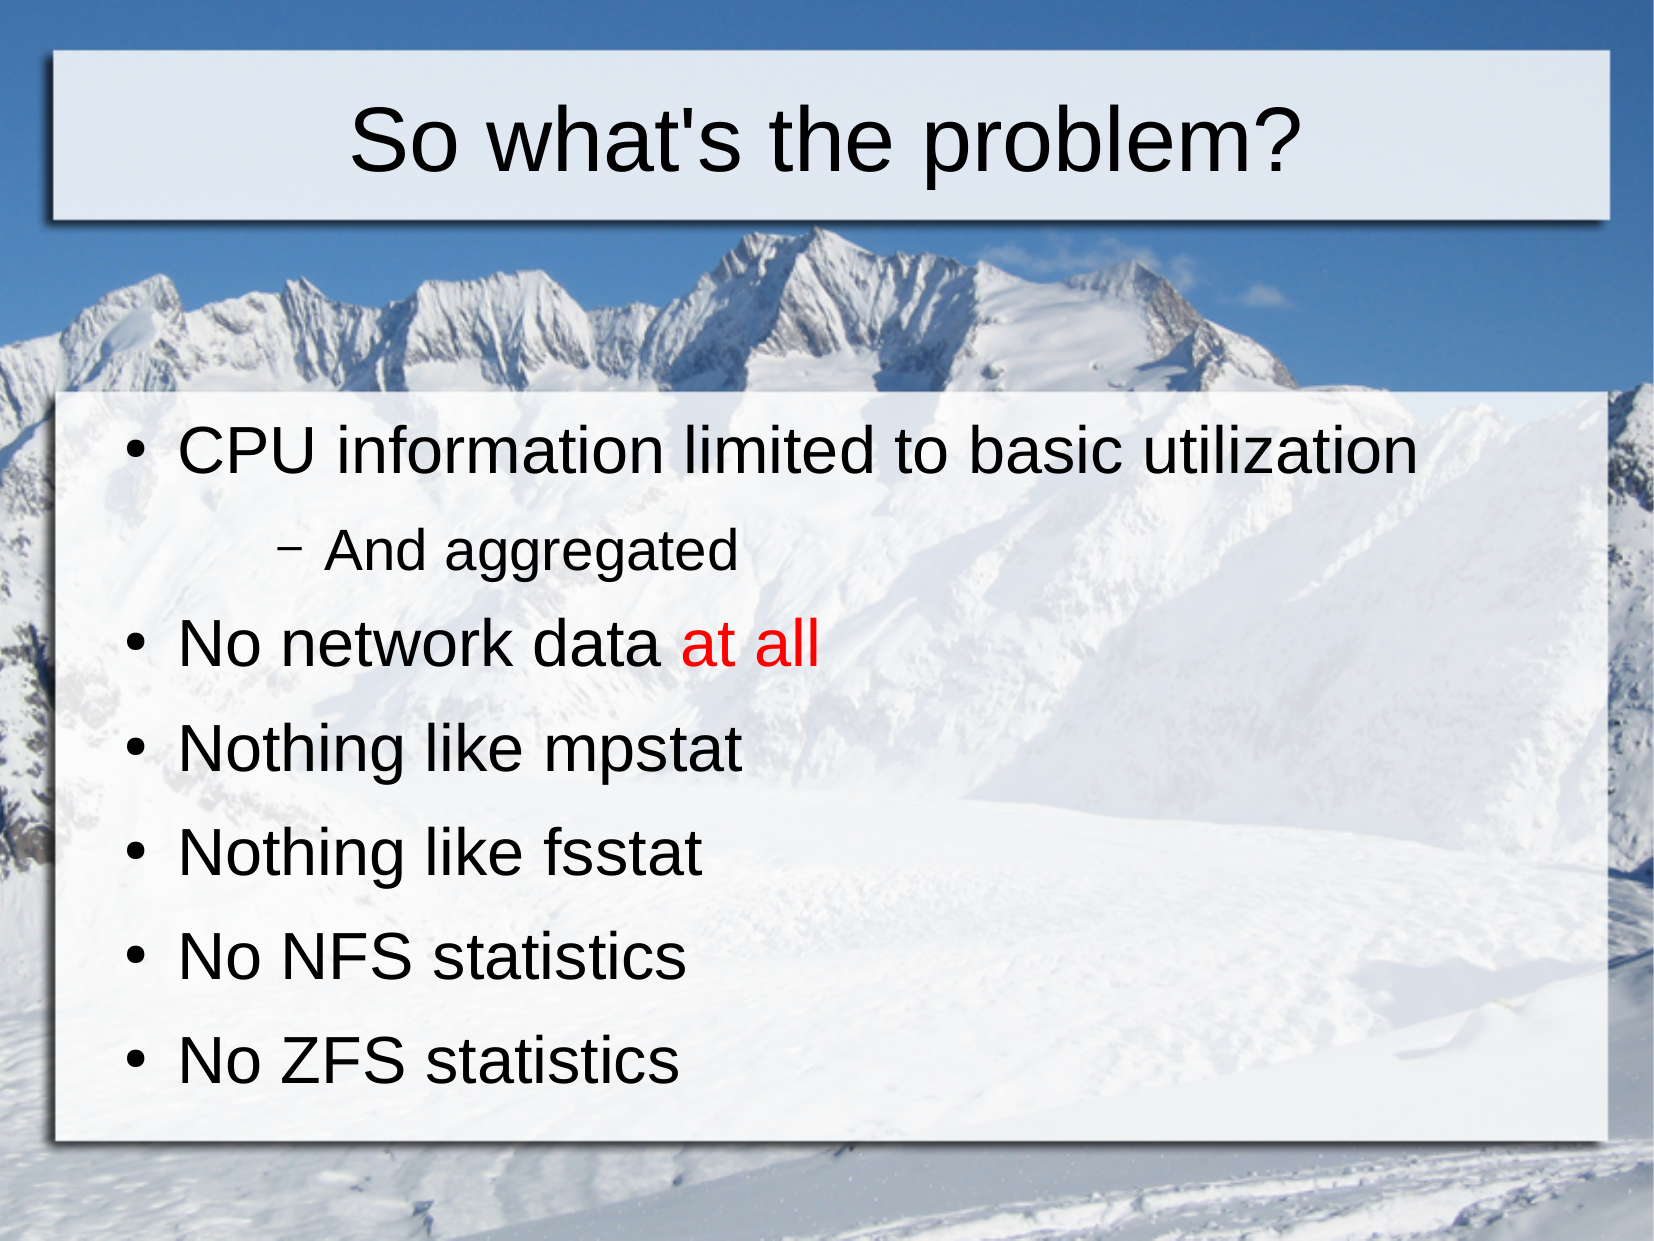

# So what's the problem?
CPU information limited to basic utilization
And aggregated
No network data at all
Nothing like mpstat
Nothing like fsstat
No NFS statistics
No ZFS statistics